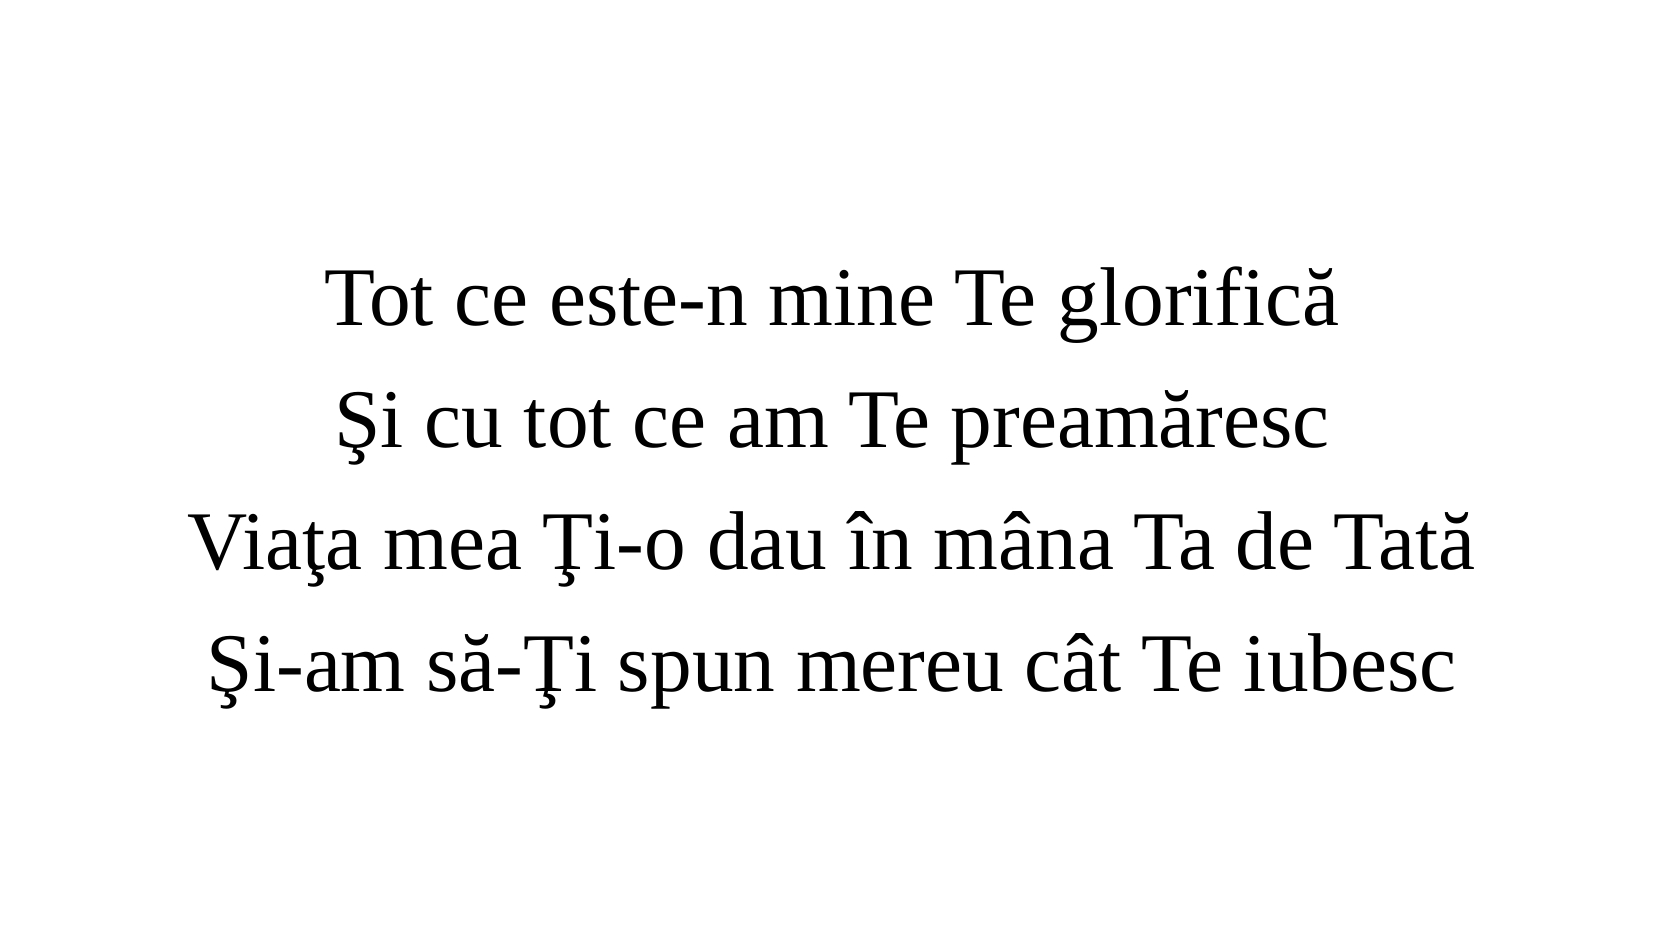

# Tot ce este-n mine Te glorifică
Şi cu tot ce am Te preamăresc
Viaţa mea Ţi-o dau în mâna Ta de Tată
Şi-am să-Ţi spun mereu cât Te iubesc